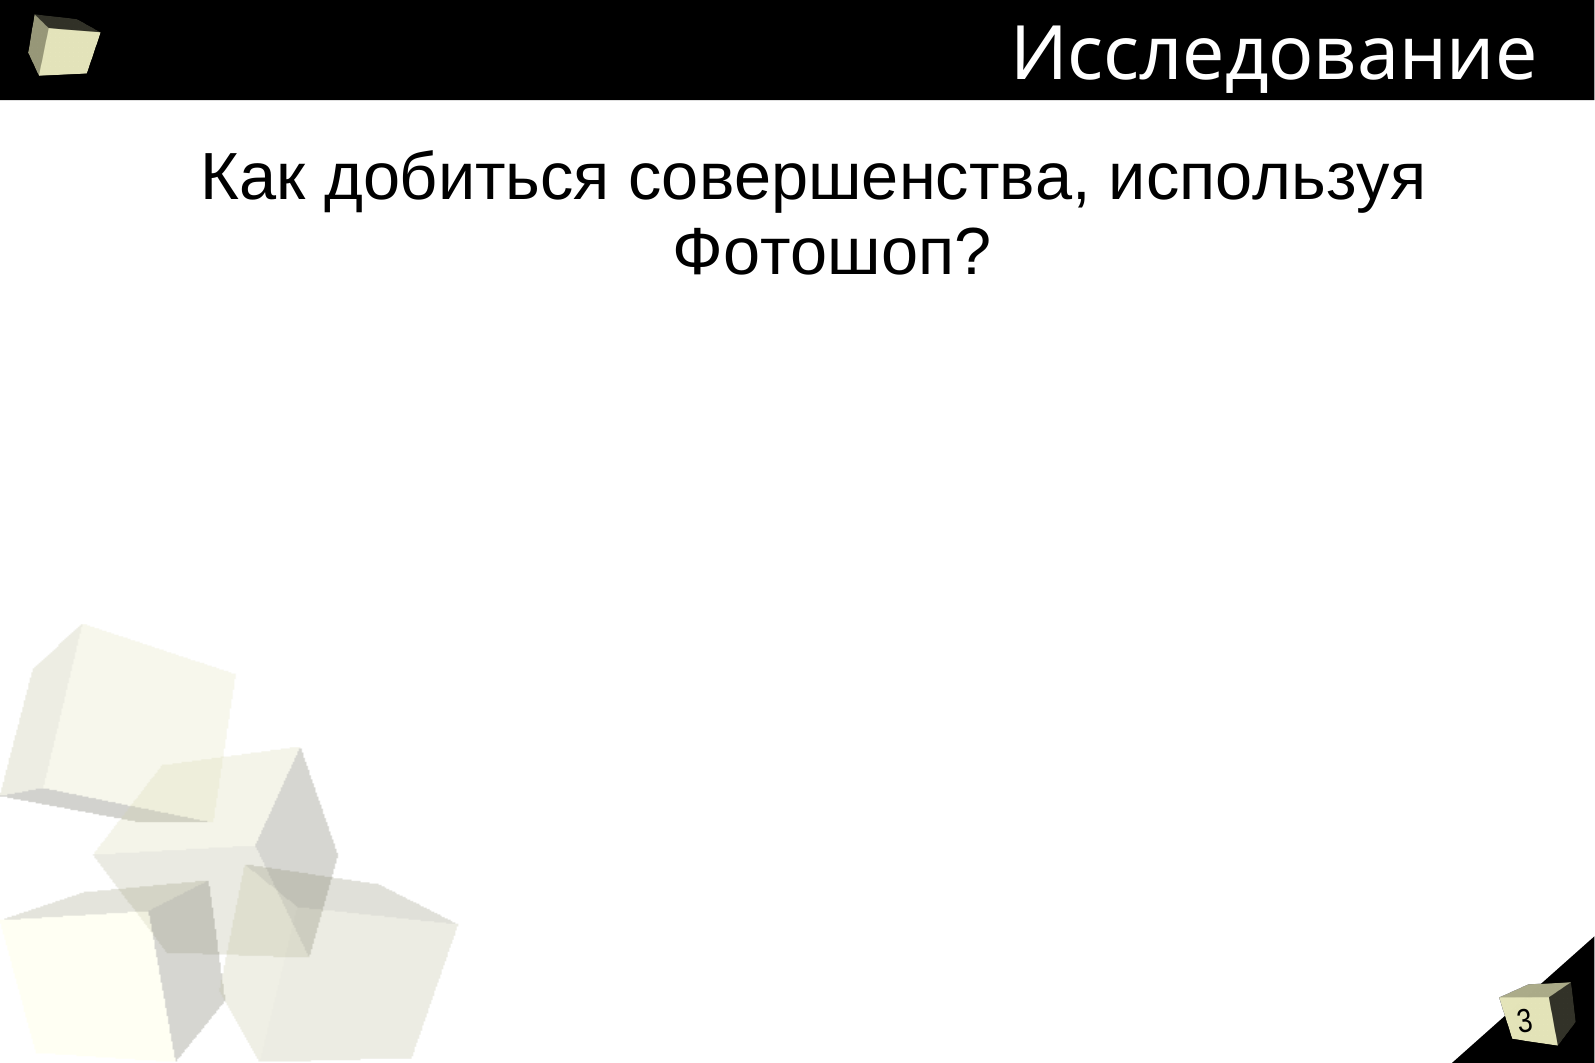

# Исследование
Как добиться совершенства, используя Фотошоп?